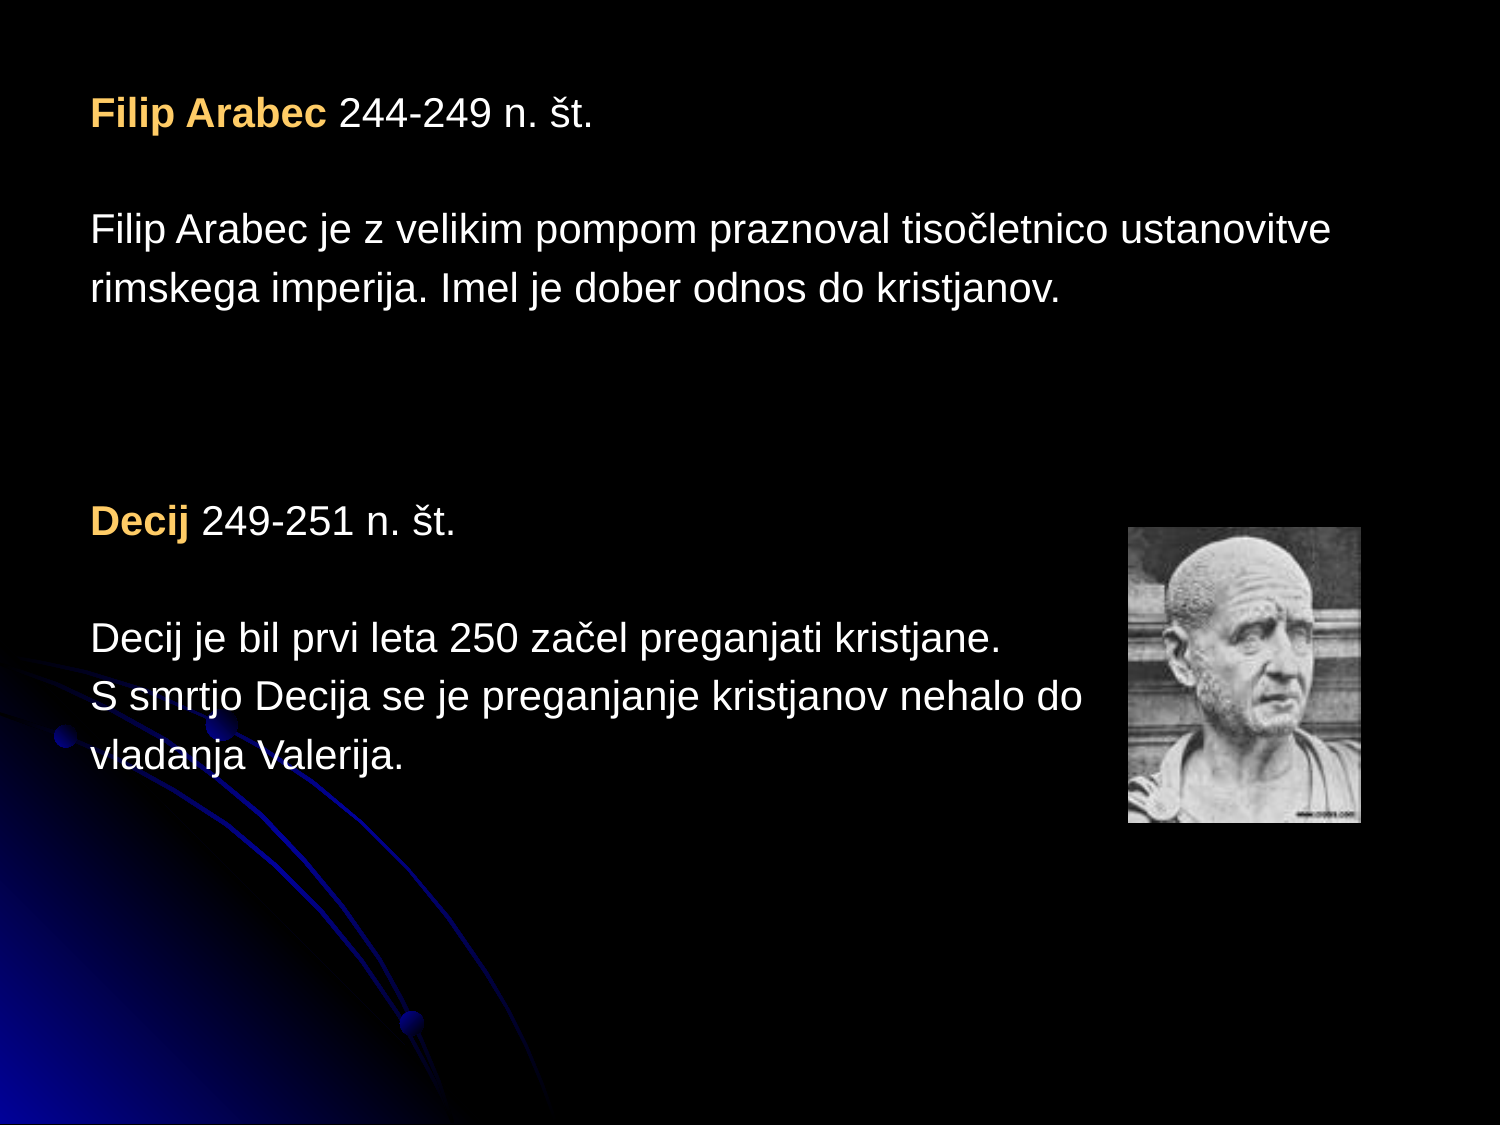

# Filip Arabec 244-249 n. št.
Filip Arabec je z velikim pompom praznoval tisočletnico ustanovitve
rimskega imperija. Imel je dober odnos do kristjanov.
Decij 249-251 n. št.
Decij je bil prvi leta 250 začel preganjati kristjane.
S smrtjo Decija se je preganjanje kristjanov nehalo do
vladanja Valerija.